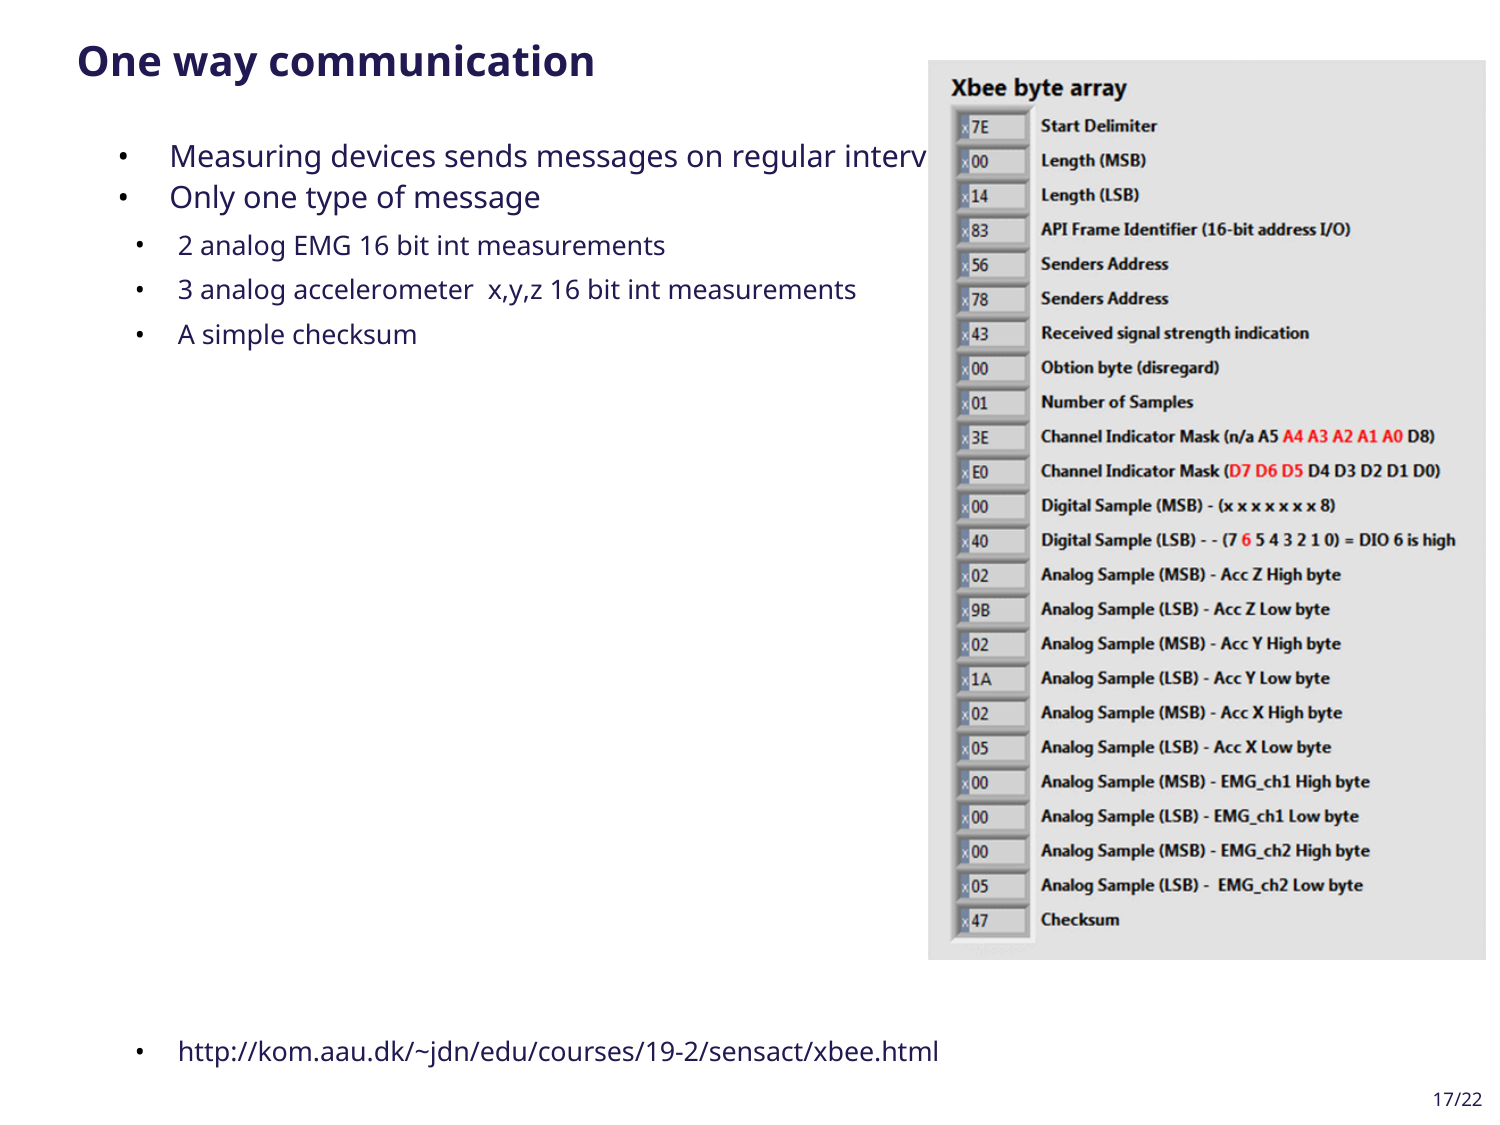

# One way communication
Measuring devices sends messages on regular intervals
Only one type of message
2 analog EMG 16 bit int measurements
3 analog accelerometer x,y,z 16 bit int measurements
A simple checksum
http://kom.aau.dk/~jdn/edu/courses/19-2/sensact/xbee.html